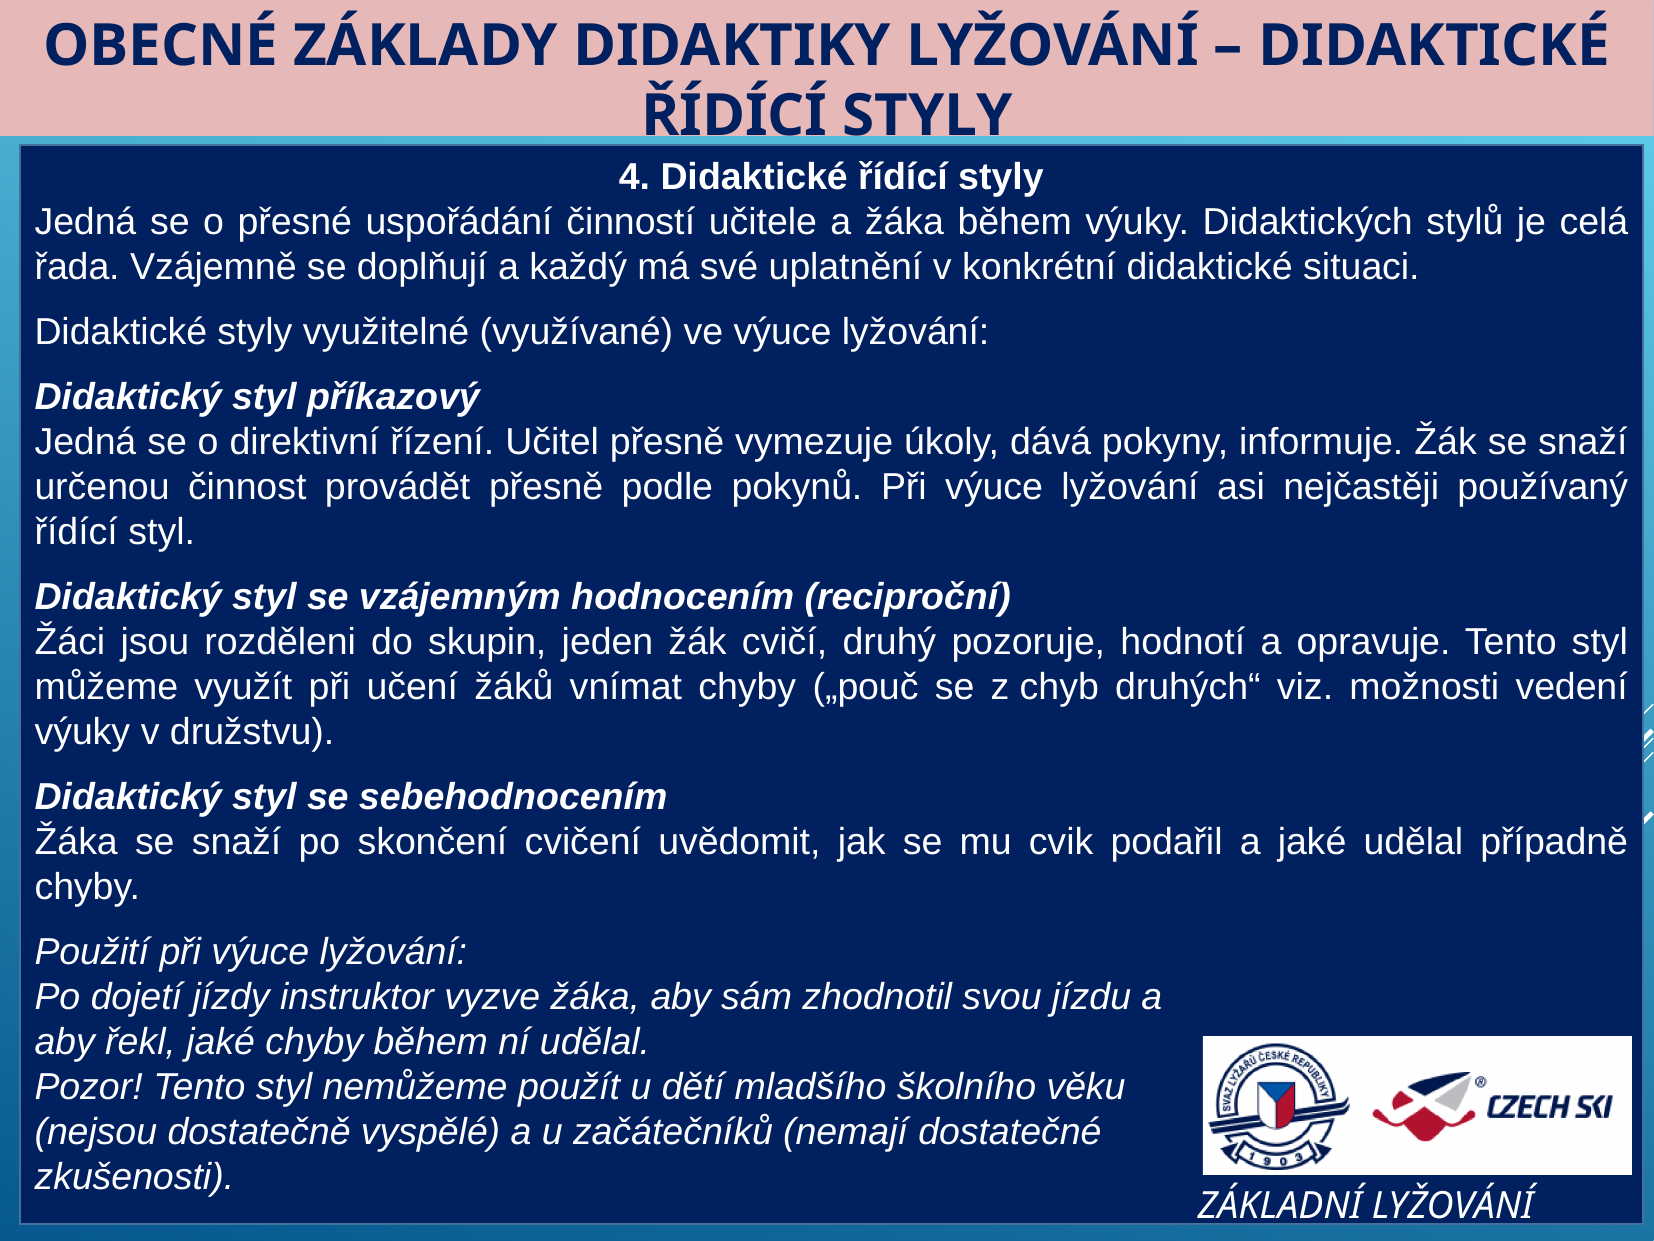

# Obecné základy didaktiky lyžování – didaktické řídící styly
4. Didaktické řídící styly
Jedná se o přesné uspořádání činností učitele a žáka během výuky. Didaktických stylů je celá řada. Vzájemně se doplňují a každý má své uplatnění v konkrétní didaktické situaci.

Didaktické styly využitelné (využívané) ve výuce lyžování:
Didaktický styl příkazový
Jedná se o direktivní řízení. Učitel přesně vymezuje úkoly, dává pokyny, informuje. Žák se snaží určenou činnost provádět přesně podle pokynů. Při výuce lyžování asi nejčastěji používaný řídící styl.
Didaktický styl se vzájemným hodnocením (reciproční)
Žáci jsou rozděleni do skupin, jeden žák cvičí, druhý pozoruje, hodnotí a opravuje. Tento styl můžeme využít při učení žáků vnímat chyby („pouč se z chyb druhých“ viz. možnosti vedení výuky v družstvu).
Didaktický styl se sebehodnocením
Žáka se snaží po skončení cvičení uvědomit, jak se mu cvik podařil a jaké udělal případně chyby.
Použití při výuce lyžování:
Po dojetí jízdy instruktor vyzve žáka, aby sám zhodnotil svou jízdu a
aby řekl, jaké chyby během ní udělal.
Pozor! Tento styl nemůžeme použít u dětí mladšího školního věku
(nejsou dostatečně vyspělé) a u začátečníků (nemají dostatečné
zkušenosti).
ZÁKLADNÍ LYŽOVÁNÍ